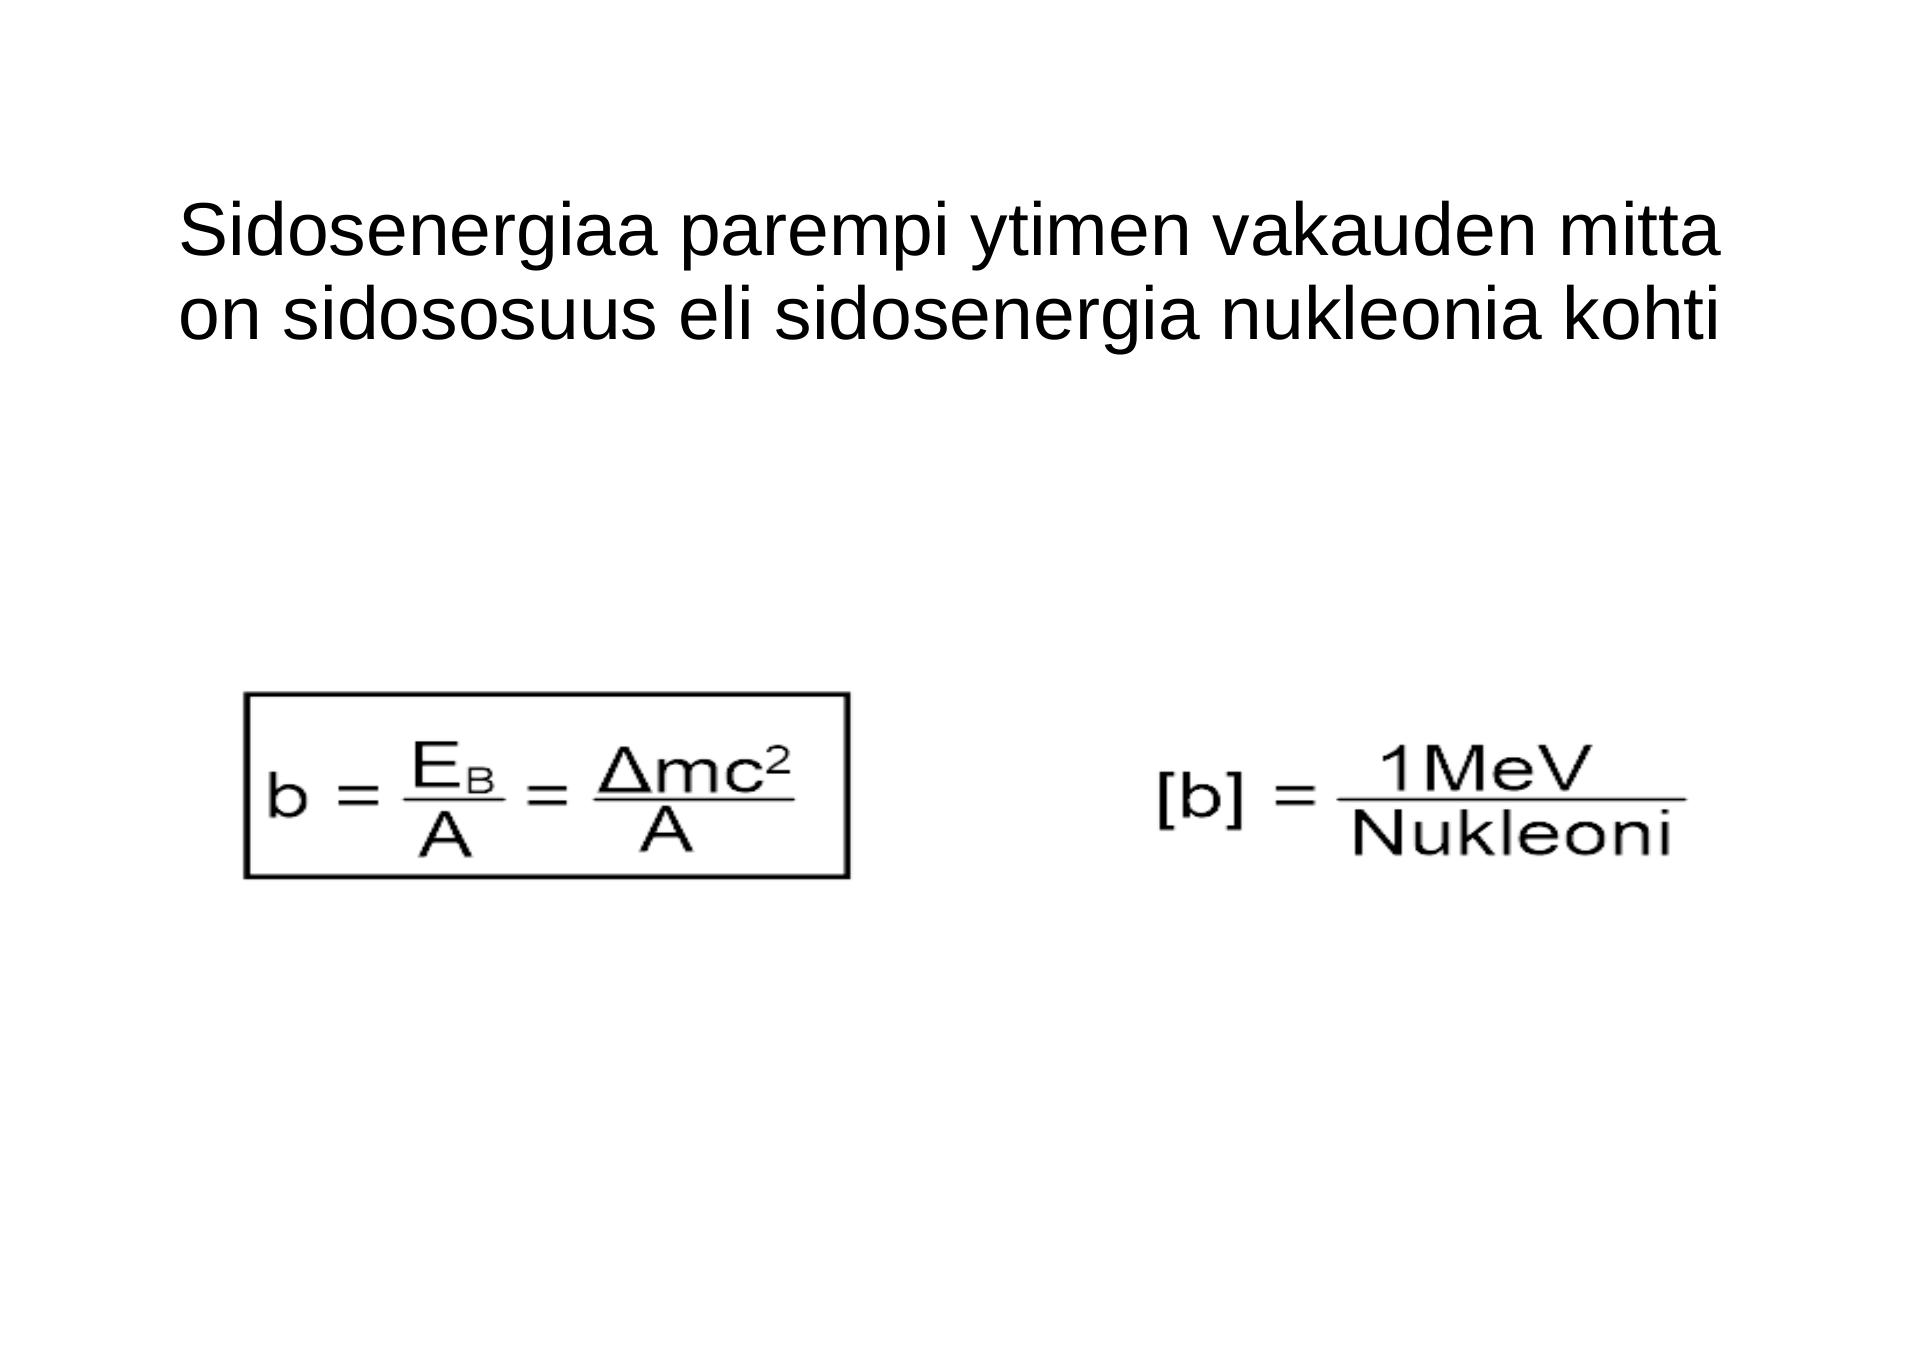

Sidosenergiaa parempi ytimen vakauden mitta on sidososuus eli sidosenergia nukleonia kohti